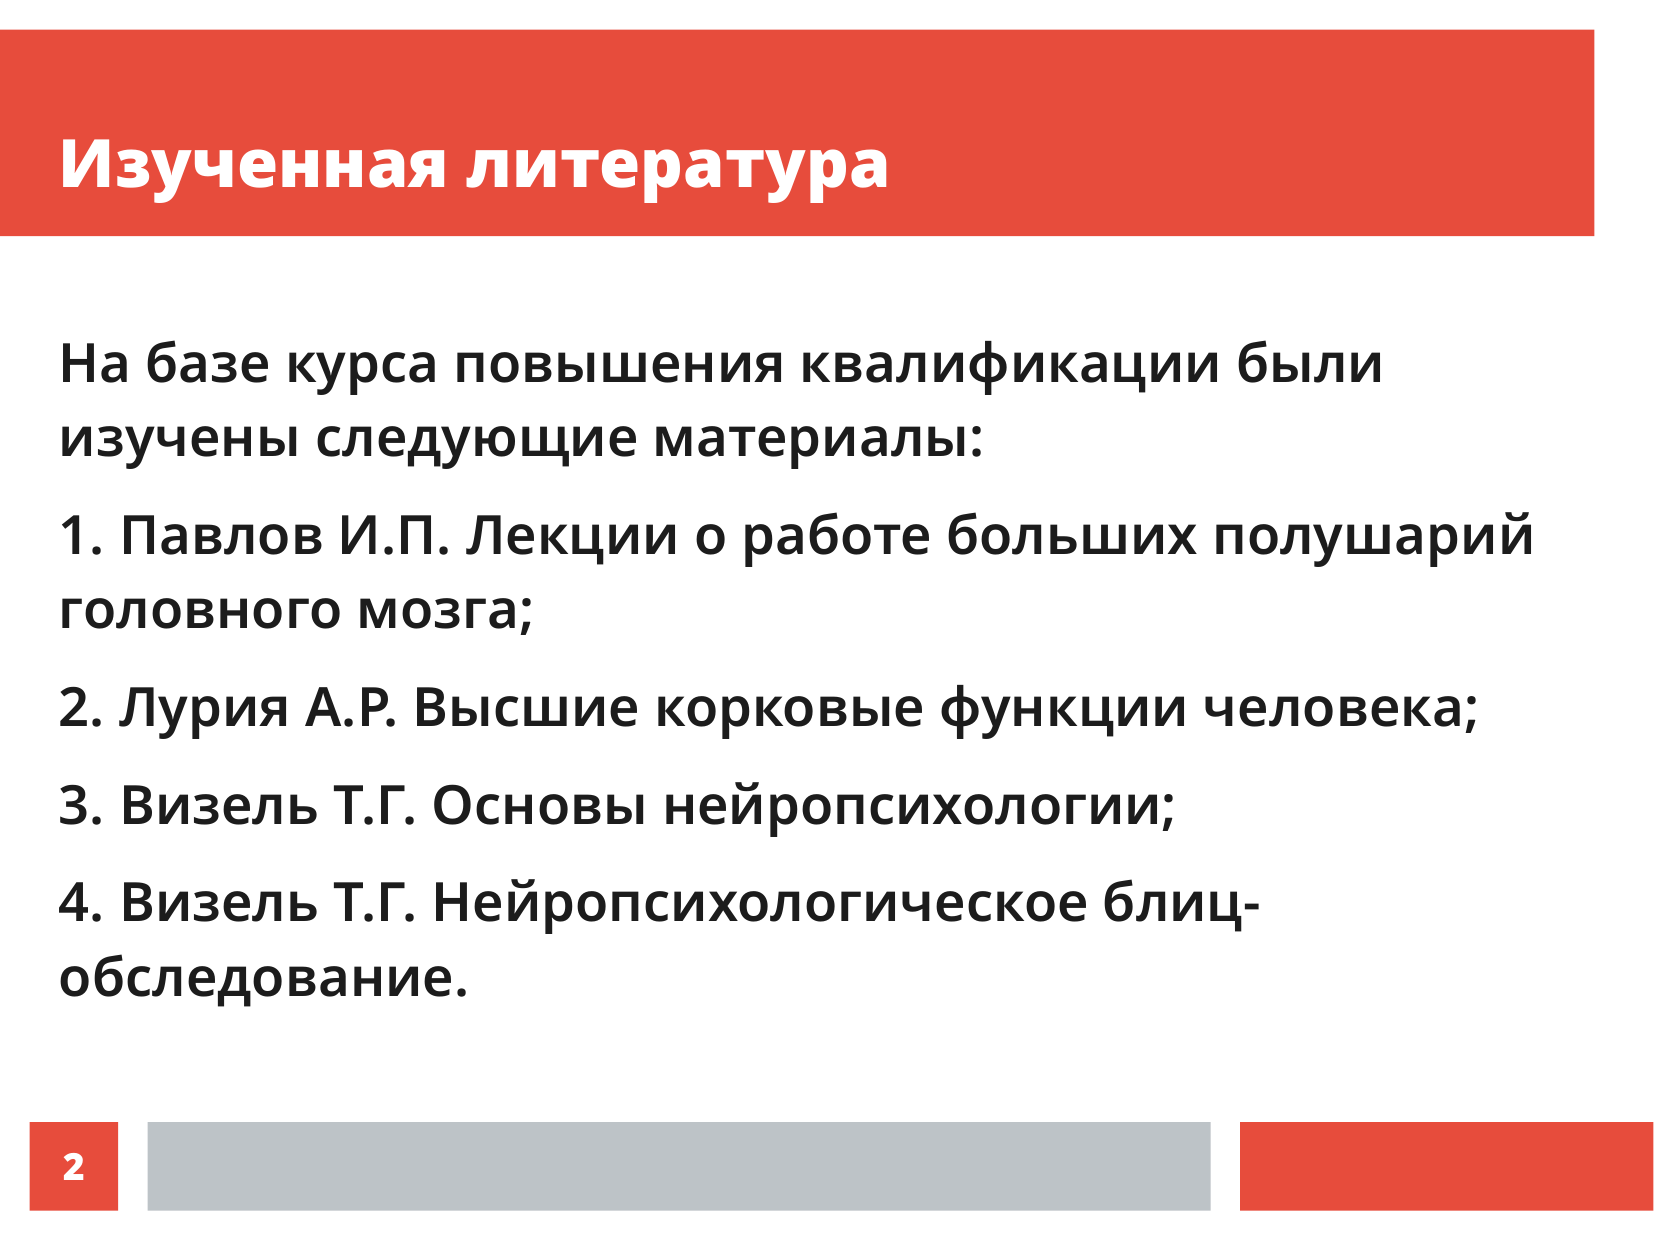

# Изученная литература
На базе курса повышения квалификации были изучены следующие материалы:
1. Павлов И.П. Лекции о работе больших полушарий головного мозга;
2. Лурия А.Р. Высшие корковые функции человека;
3. Визель Т.Г. Основы нейропсихологии;
4. Визель Т.Г. Нейропсихологическое блиц-обследование.
2